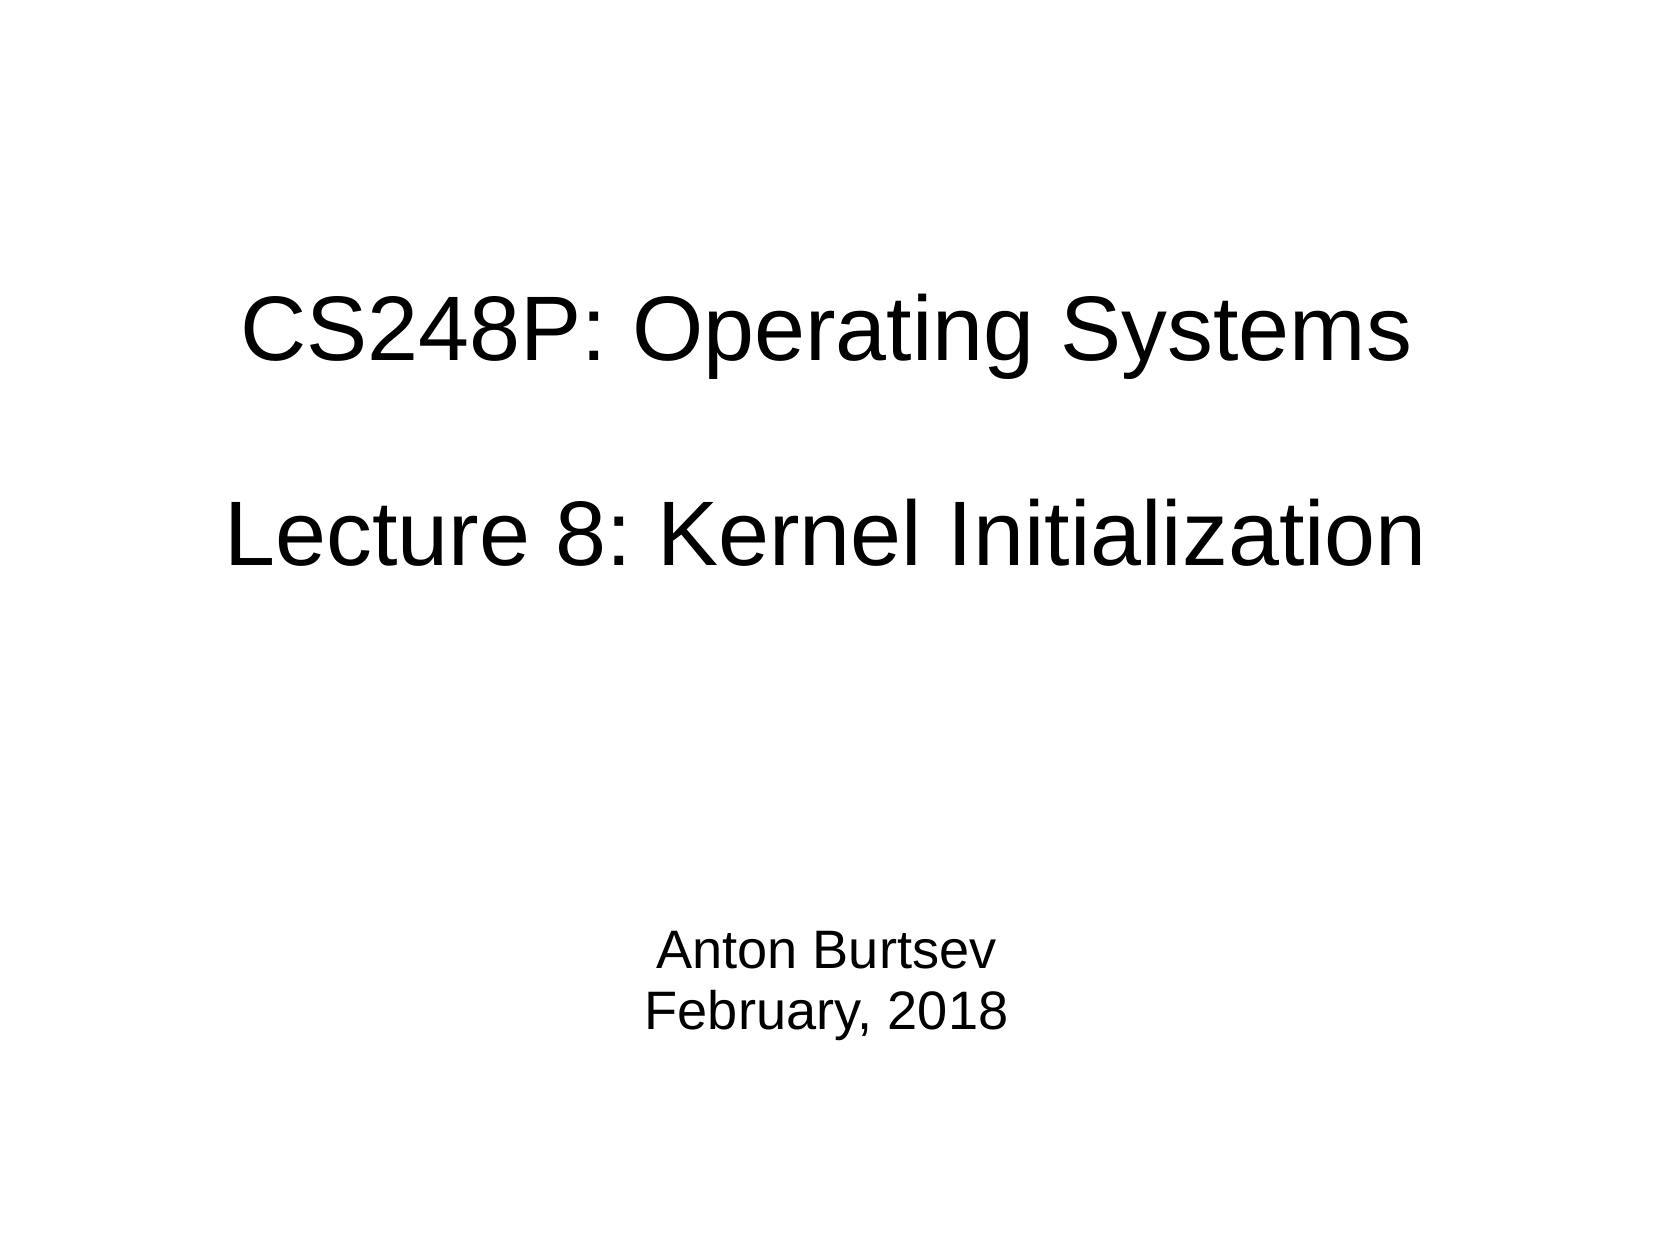

# CS248P: Operating Systems Lecture 8: Kernel Initialization
Anton Burtsev
February, 2018